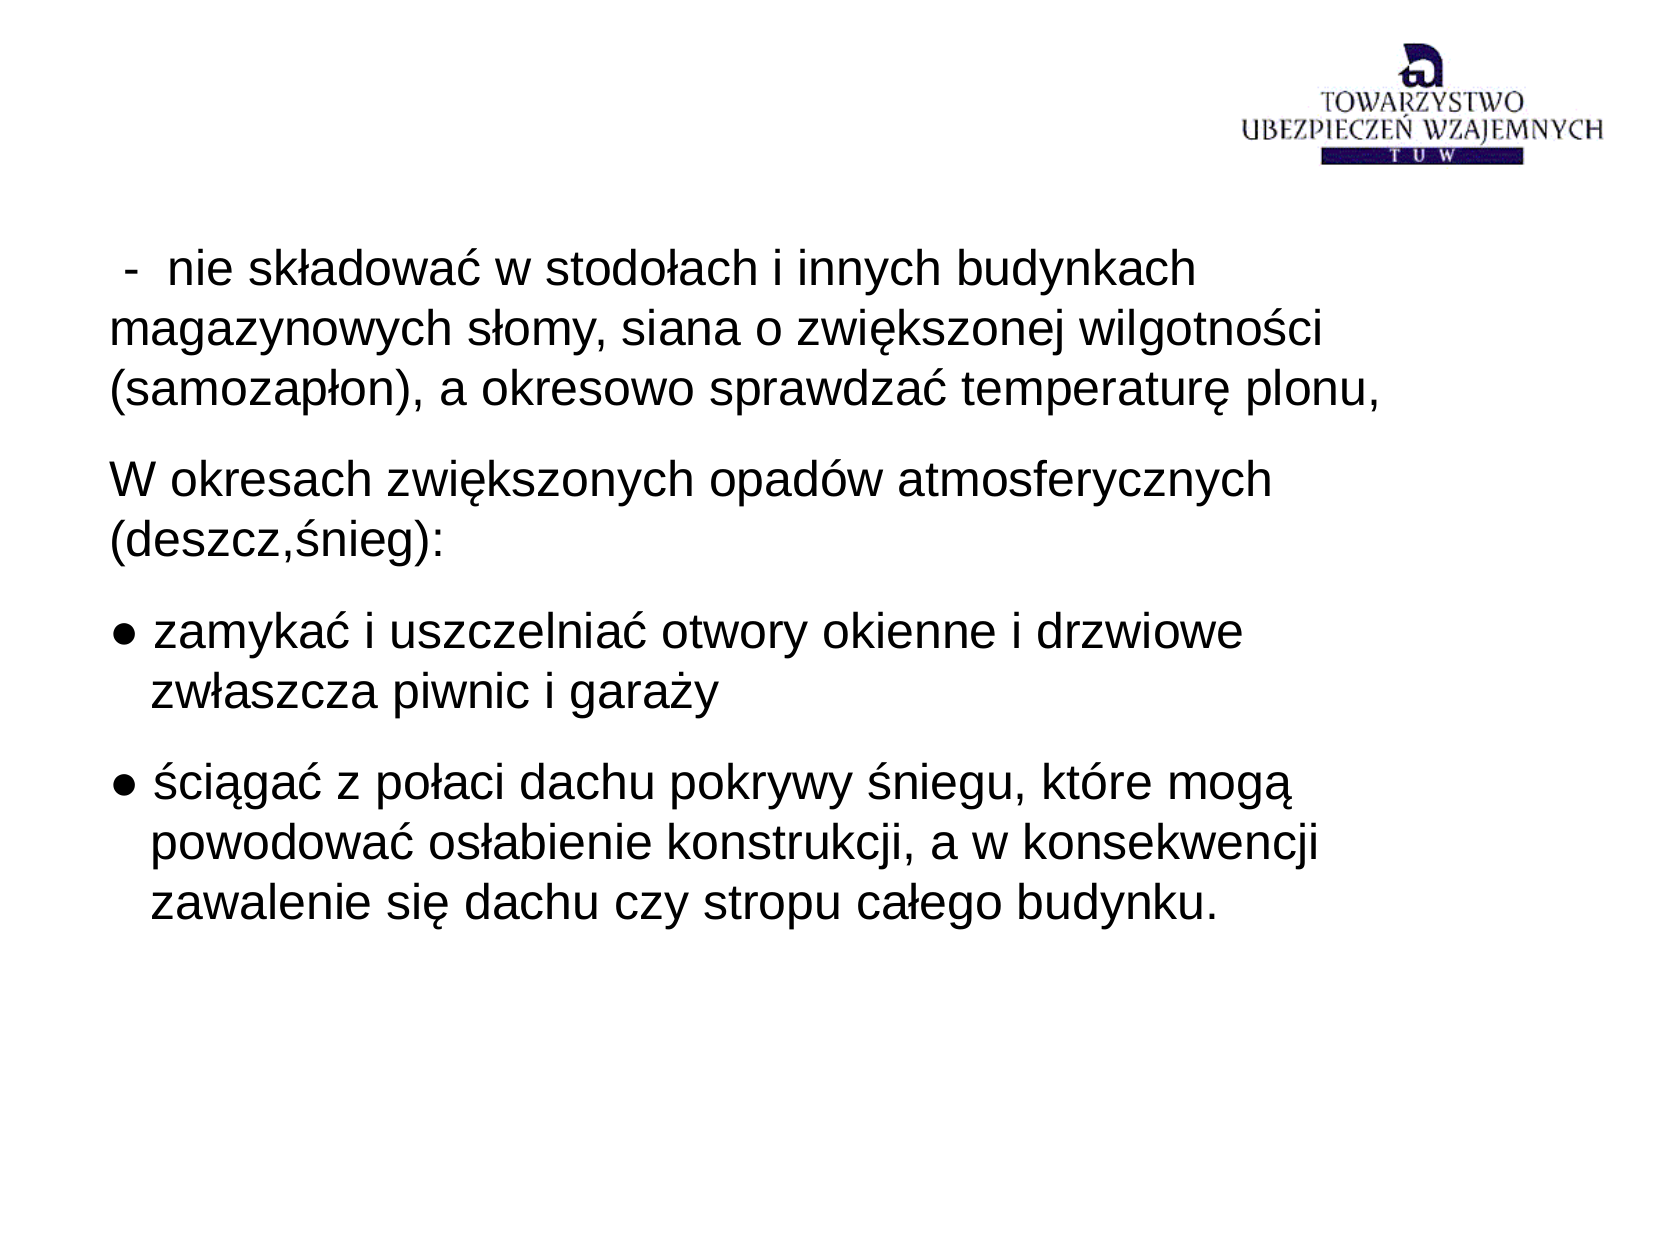

- nie składować w stodołach i innych budynkach magazynowych słomy, siana o zwiększonej wilgotności (samozapłon), a okresowo sprawdzać temperaturę plonu,
W okresach zwiększonych opadów atmosferycznych (deszcz,śnieg):
● zamykać i uszczelniać otwory okienne i drzwiowe 	 zwłaszcza piwnic i garaży
● ściągać z połaci dachu pokrywy śniegu, które mogą 		 powodować osłabienie konstrukcji, a w konsekwencji 	 zawalenie się dachu czy stropu całego budynku.